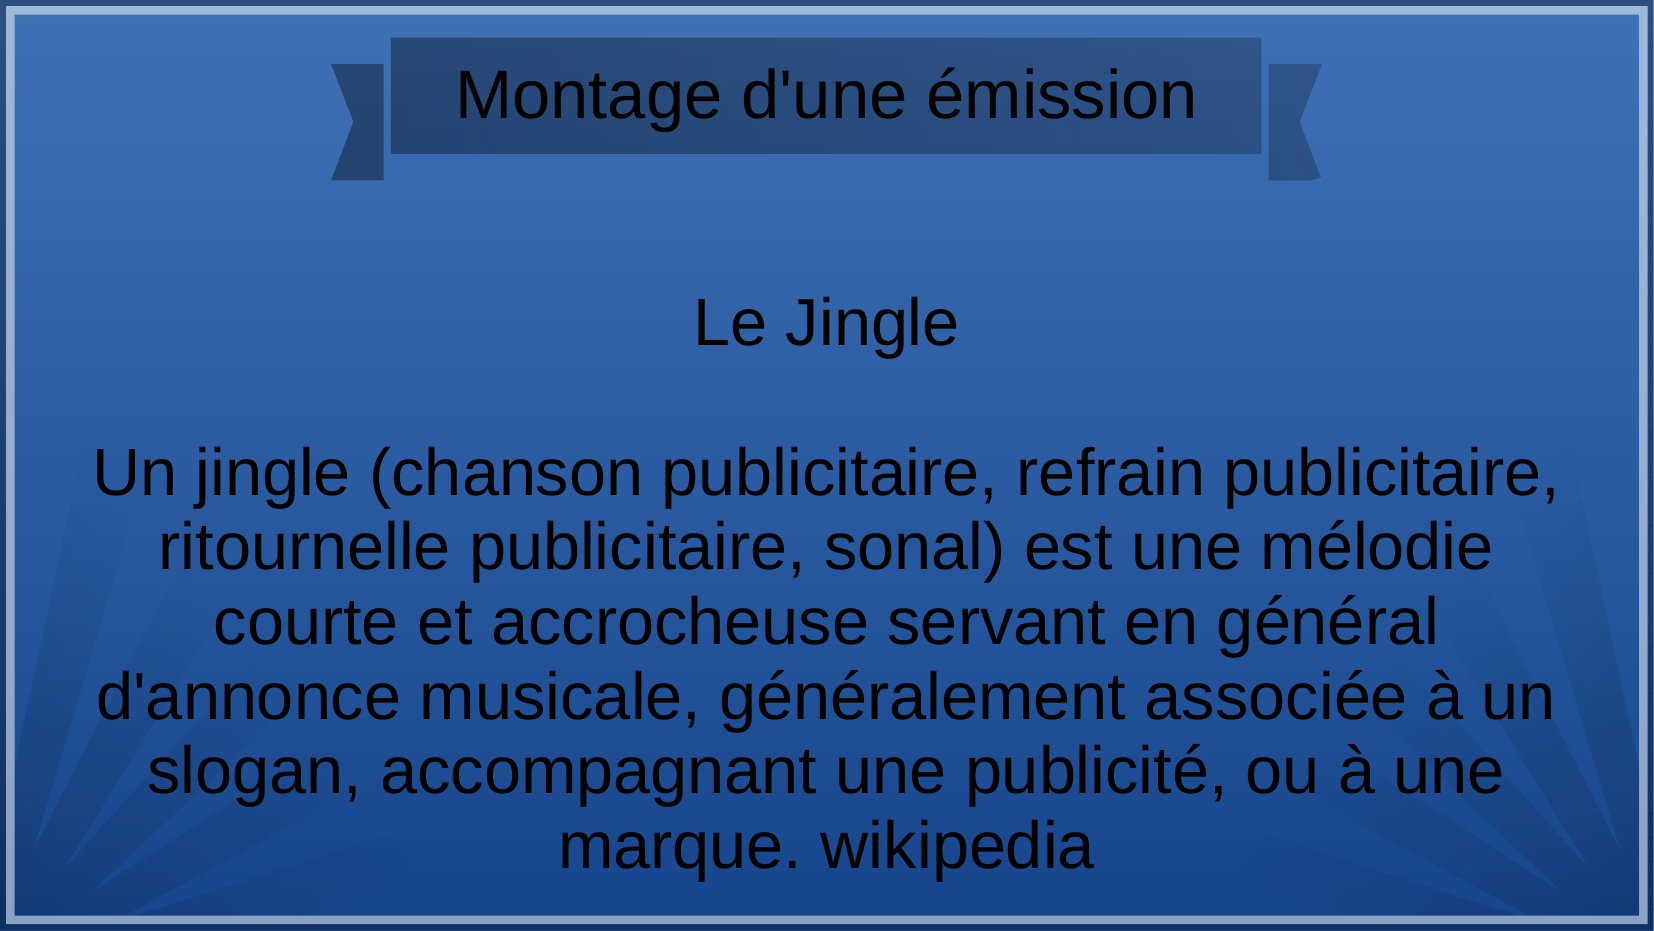

# Montage d'une émission
Le Jingle
Un jingle (chanson publicitaire, refrain publicitaire, ritournelle publicitaire, sonal) est une mélodie courte et accrocheuse servant en général d'annonce musicale, généralement associée à un slogan, accompagnant une publicité, ou à une marque. wikipedia